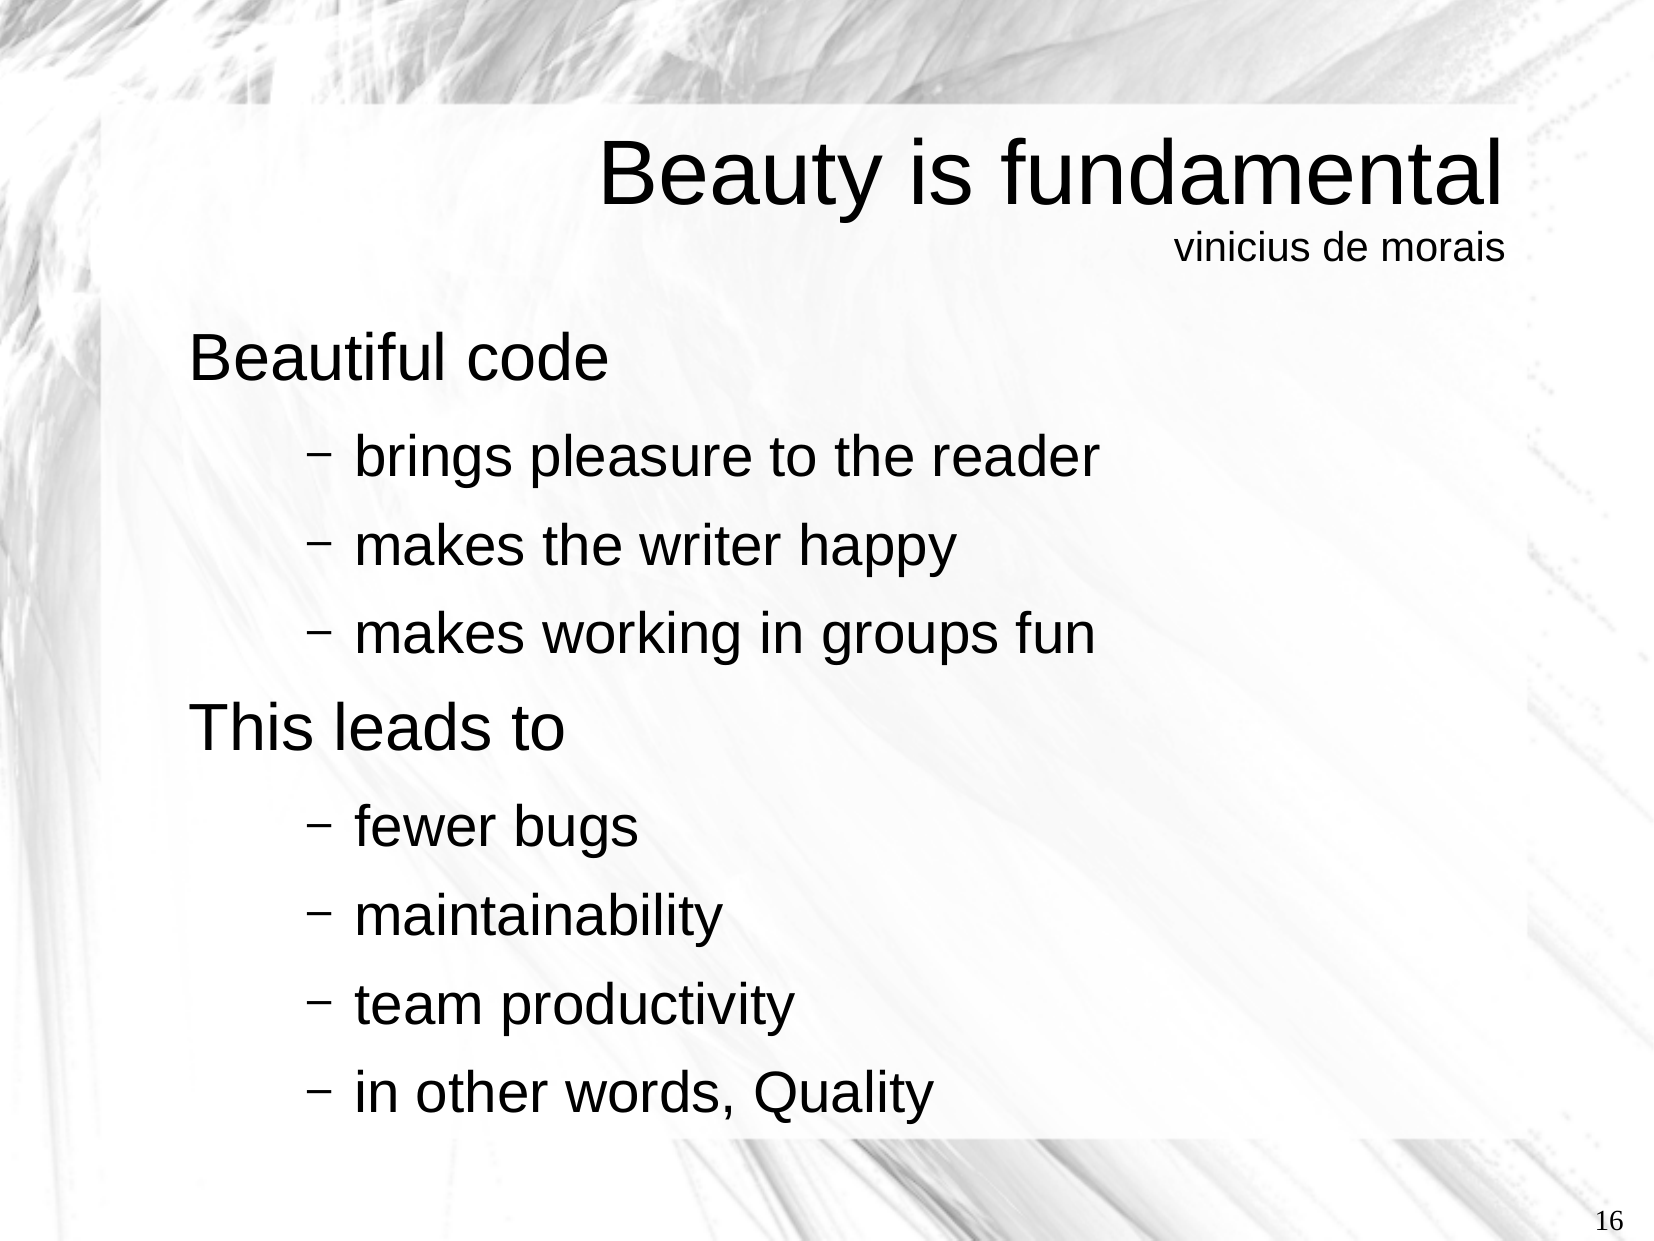

# Beauty is fundamental vinicius de morais
Beautiful code
brings pleasure to the reader
makes the writer happy
makes working in groups fun
This leads to
fewer bugs
maintainability
team productivity
in other words, Quality
16